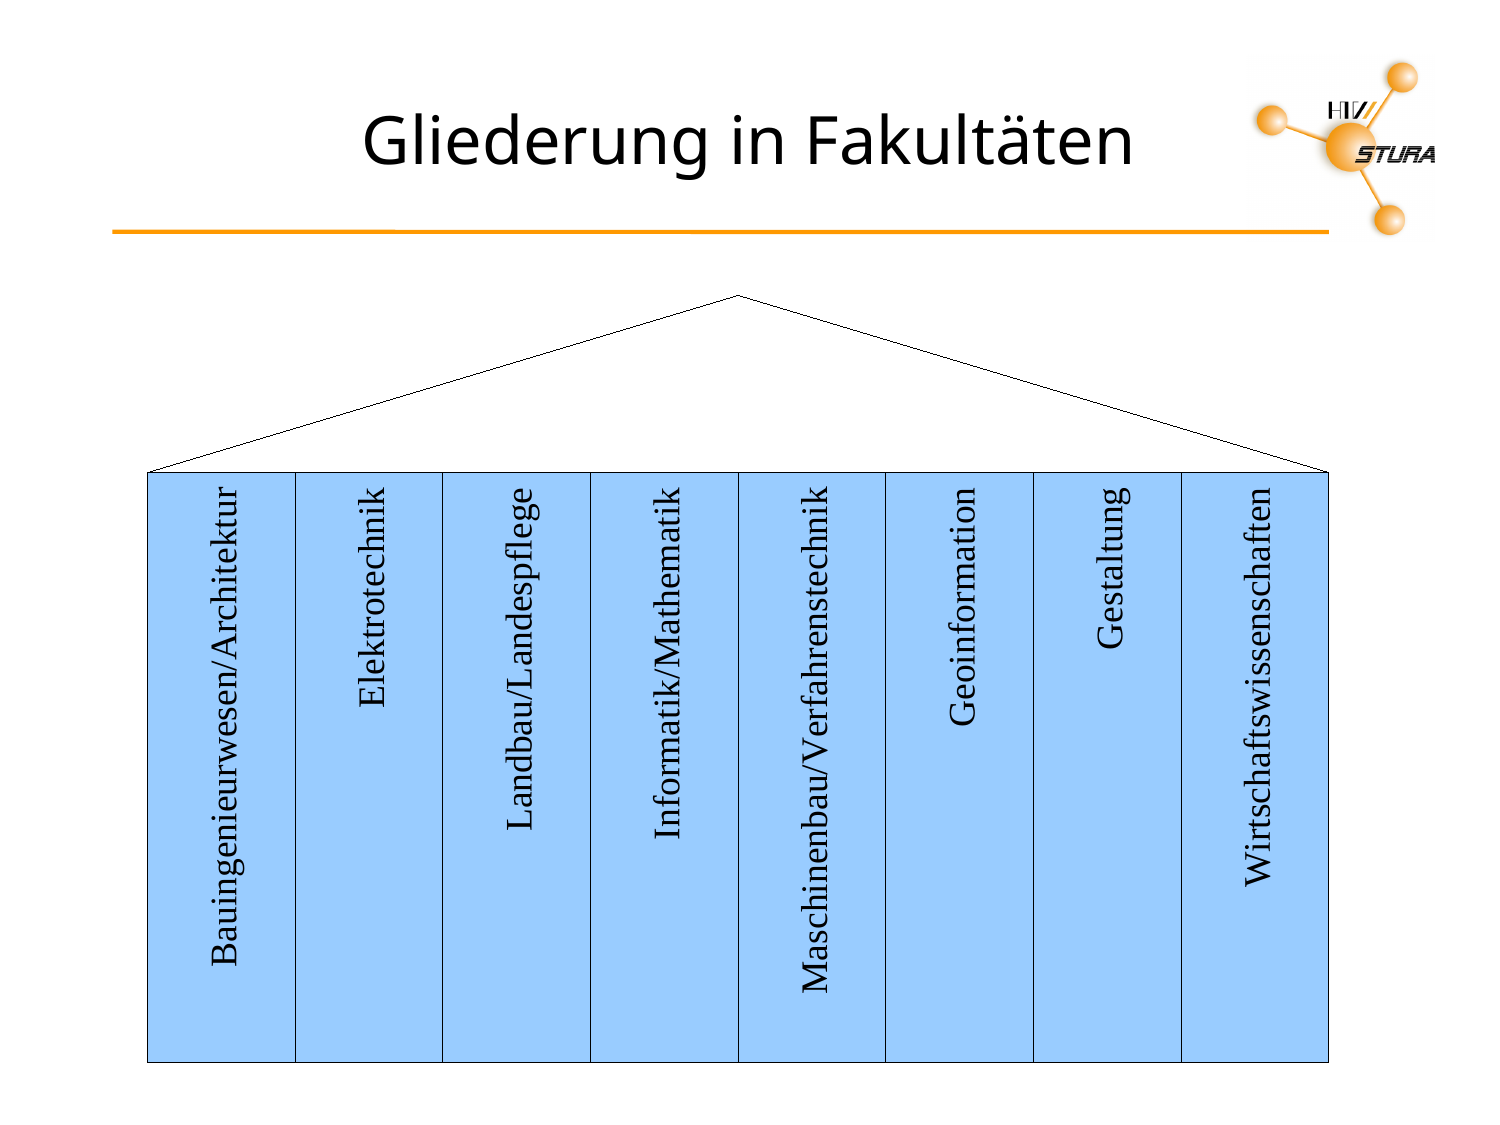

# Gliederung in Fakultäten
Bauingenieurwesen/Architektur
Elektrotechnik
Landbau/Landespflege
Informatik/Mathematik
Maschinenbau/Verfahrenstechnik
Geoinformation
Gestaltung
Wirtschaftswissenschaften